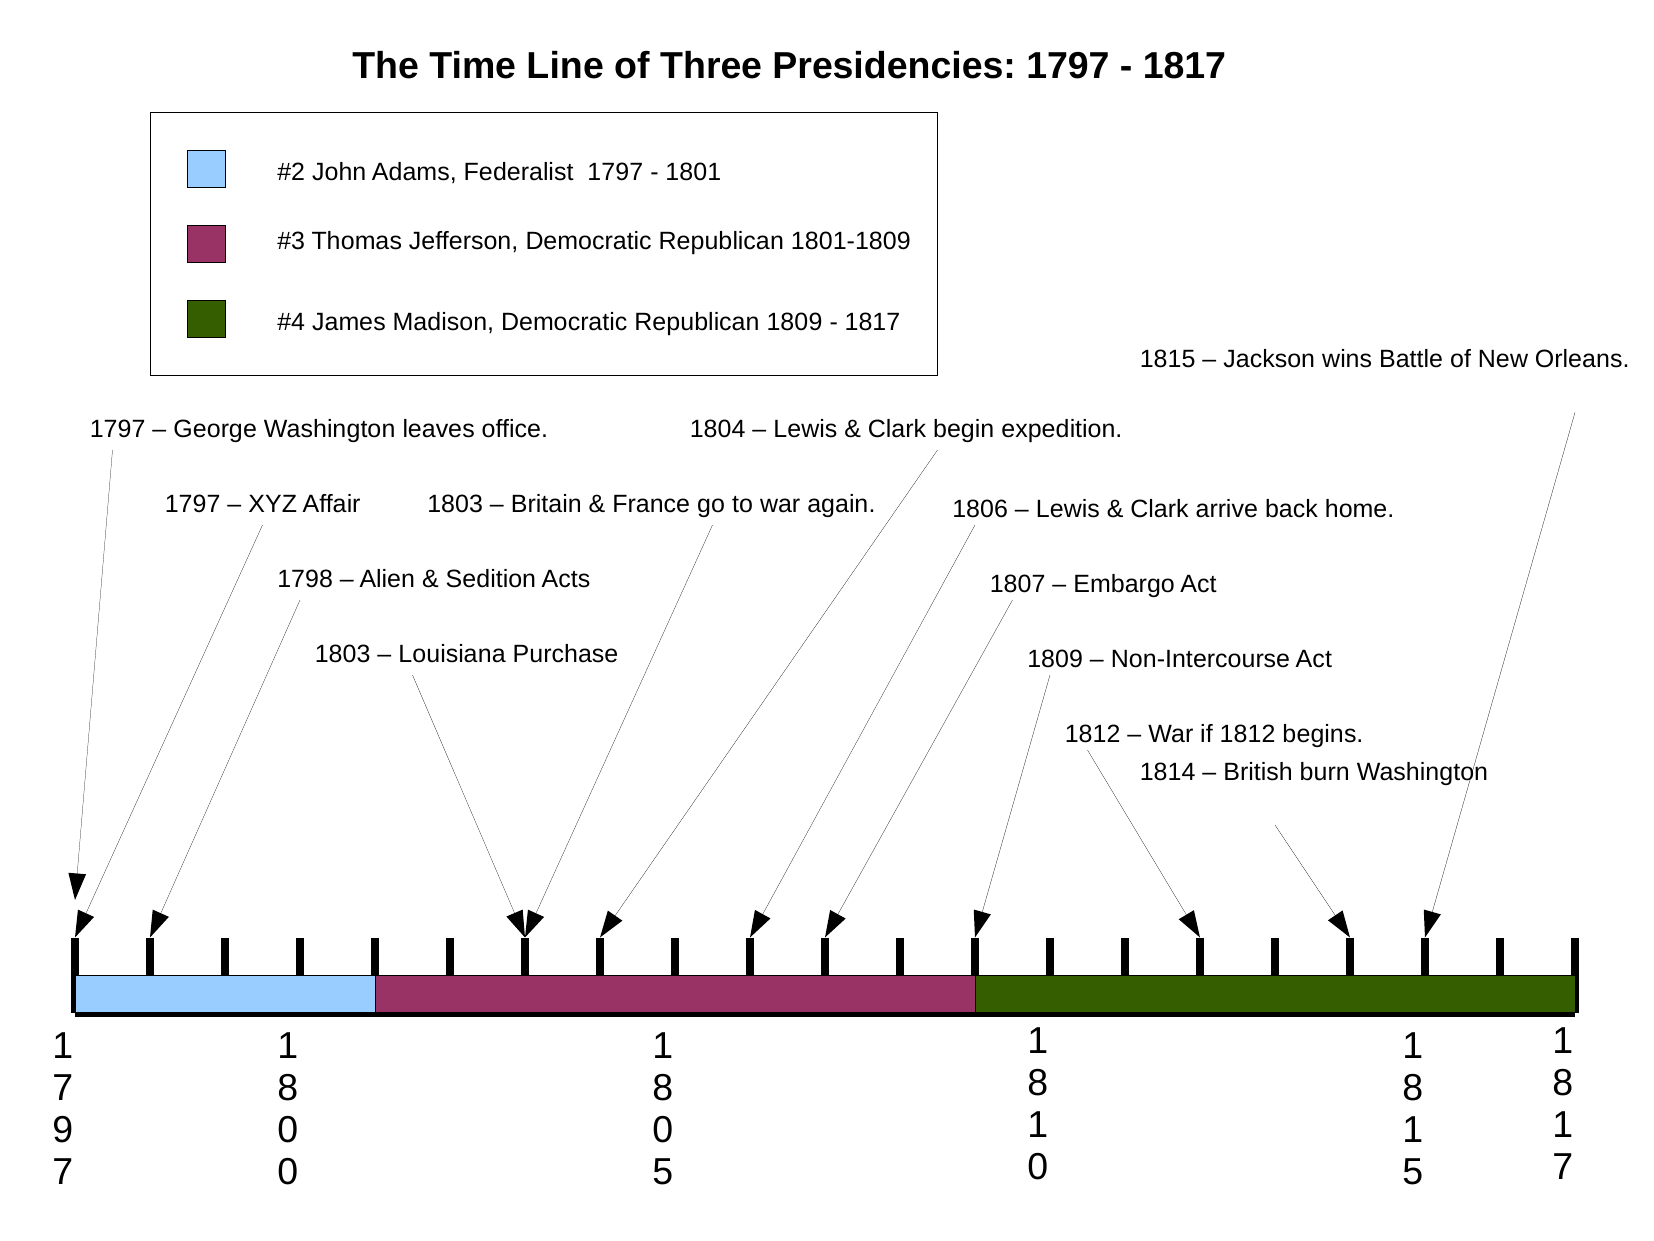

The Time Line of Three Presidencies: 1797 - 1817
#2 John Adams, Federalist 1797 - 1801
#3 Thomas Jefferson, Democratic Republican 1801-1809
#4 James Madison, Democratic Republican 1809 - 1817
1815 – Jackson wins Battle of New Orleans.
1797 – George Washington leaves office.
1804 – Lewis & Clark begin expedition.
1797 – XYZ Affair
1803 – Britain & France go to war again.
1806 – Lewis & Clark arrive back home.
1798 – Alien & Sedition Acts
1807 – Embargo Act
1803 – Louisiana Purchase
1809 – Non-Intercourse Act
1812 – War if 1812 begins.
1814 – British burn Washington
1
8
1
0
1
8
1
7
1
7
9
7
1
8
0
0
1
8
0
5
1
8
1
5